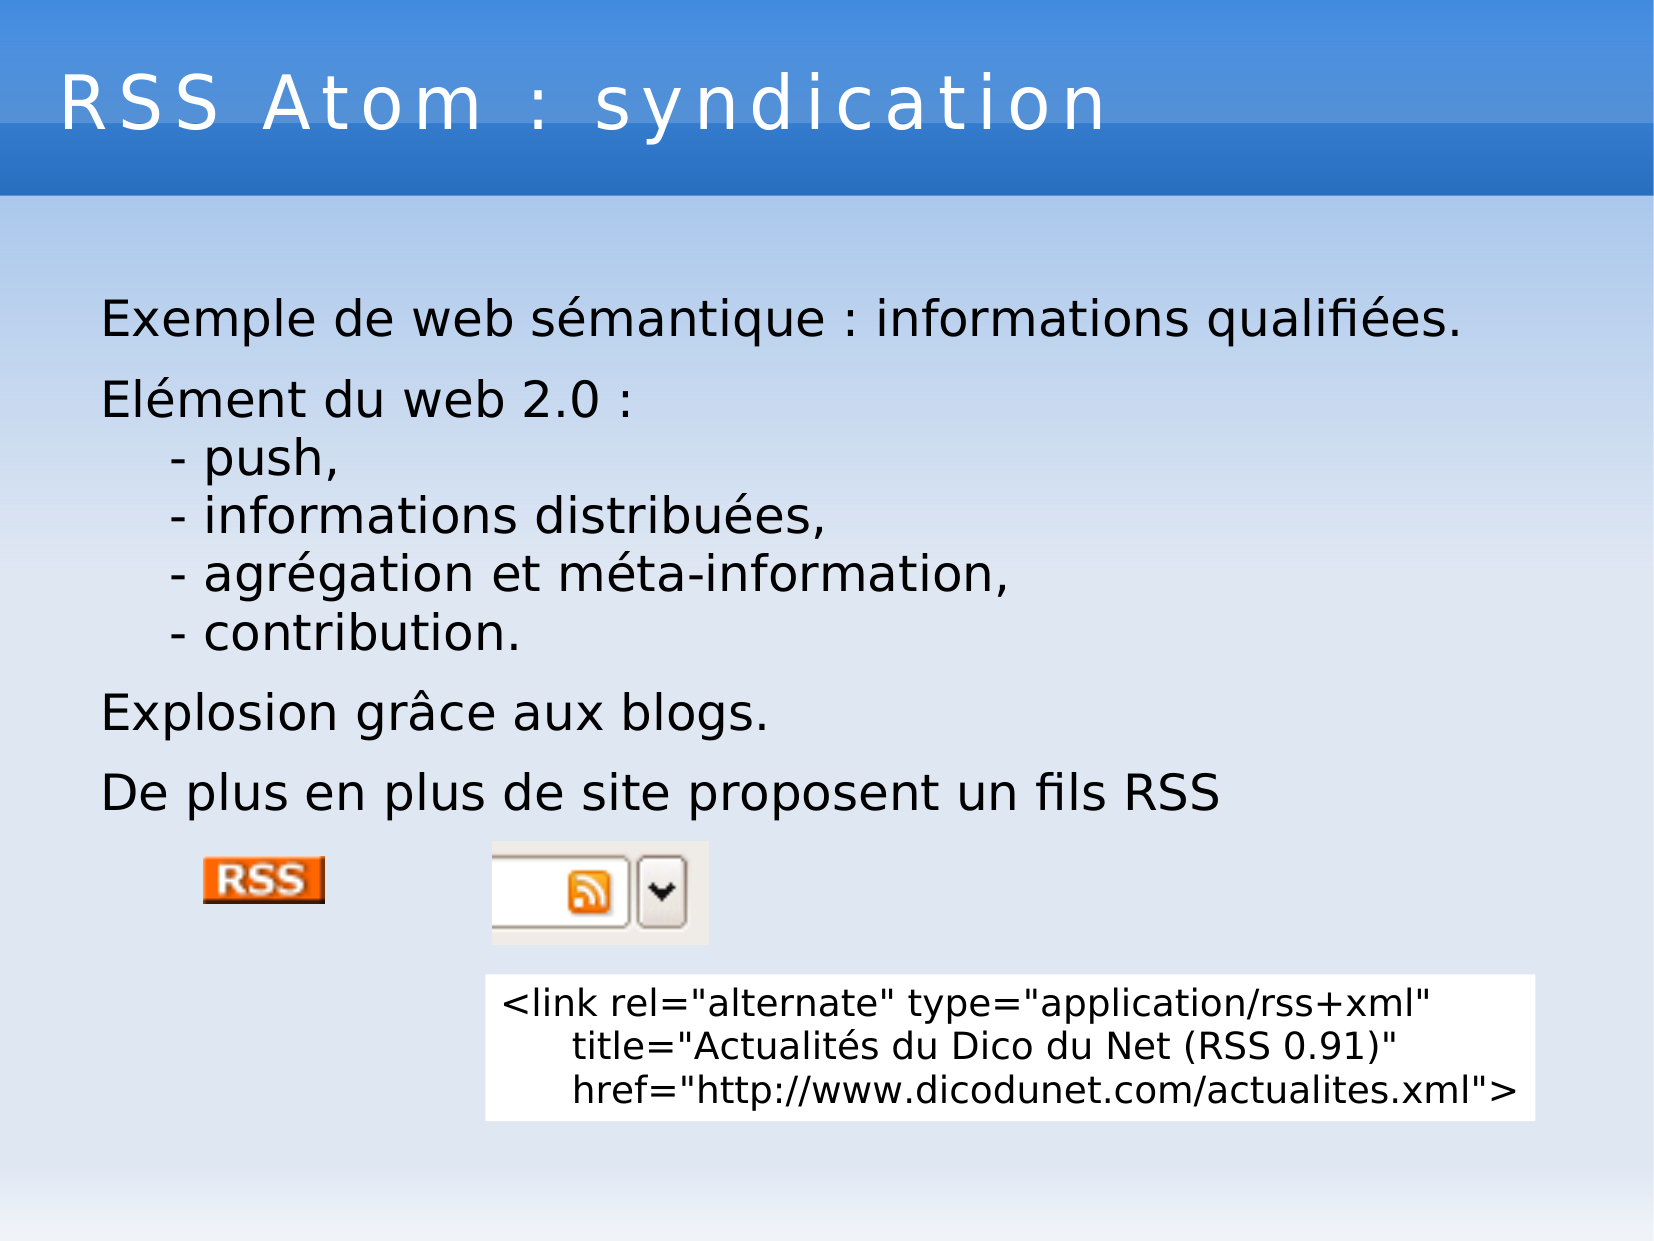

# RSS Atom : syndication
Exemple de web sémantique : informations qualifiées.
Elément du web 2.0 :
 - push,
 - informations distribuées,
 - agrégation et méta-information,
 - contribution.
Explosion grâce aux blogs.
De plus en plus de site proposent un fils RSS
<link rel="alternate" type="application/rss+xml"
 title="Actualités du Dico du Net (RSS 0.91)"
 href="http://www.dicodunet.com/actualites.xml">